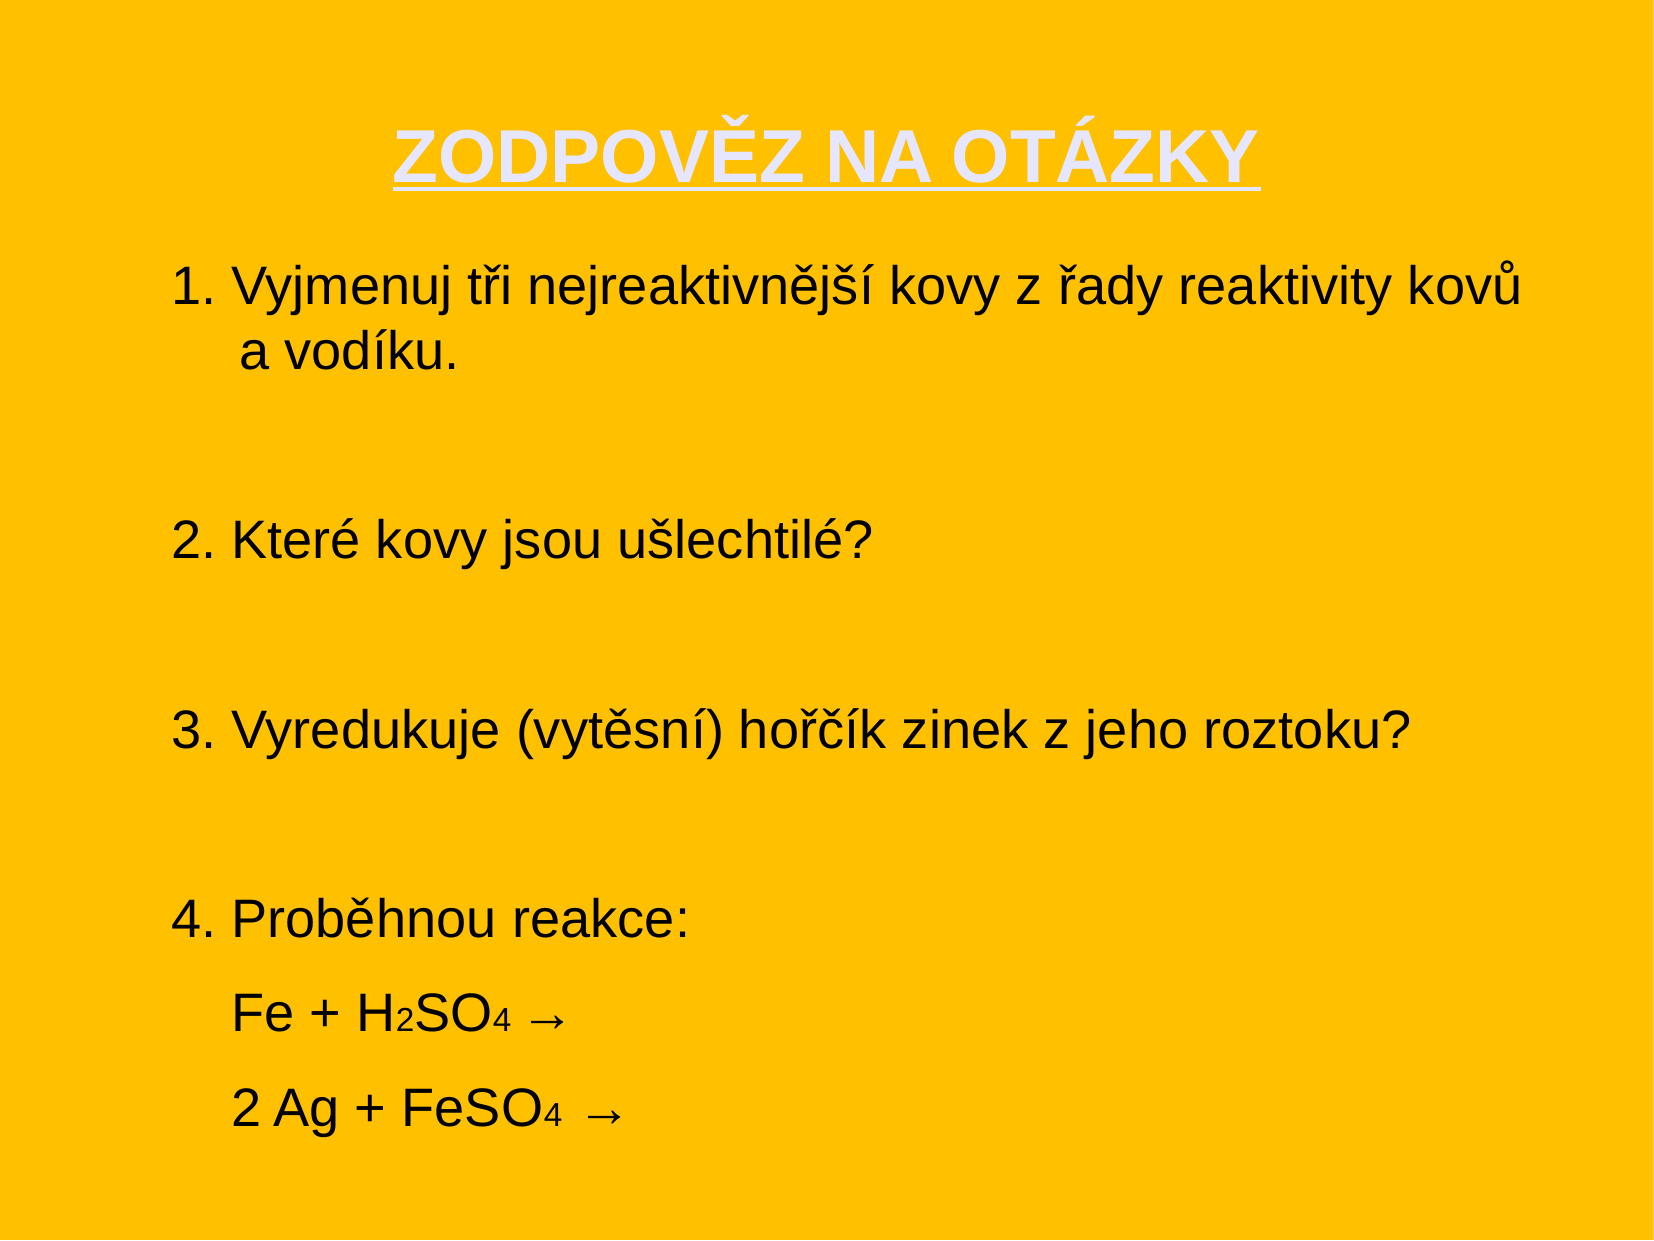

# ZODPOVĚZ NA OTÁZKY
1. Vyjmenuj tři nejreaktivnější kovy z řady reaktivity kovů a vodíku.
2. Které kovy jsou ušlechtilé?
3. Vyredukuje (vytěsní) hořčík zinek z jeho roztoku?
4. Proběhnou reakce:
 Fe + H2SO4 →
 2 Ag + FeSO4 →